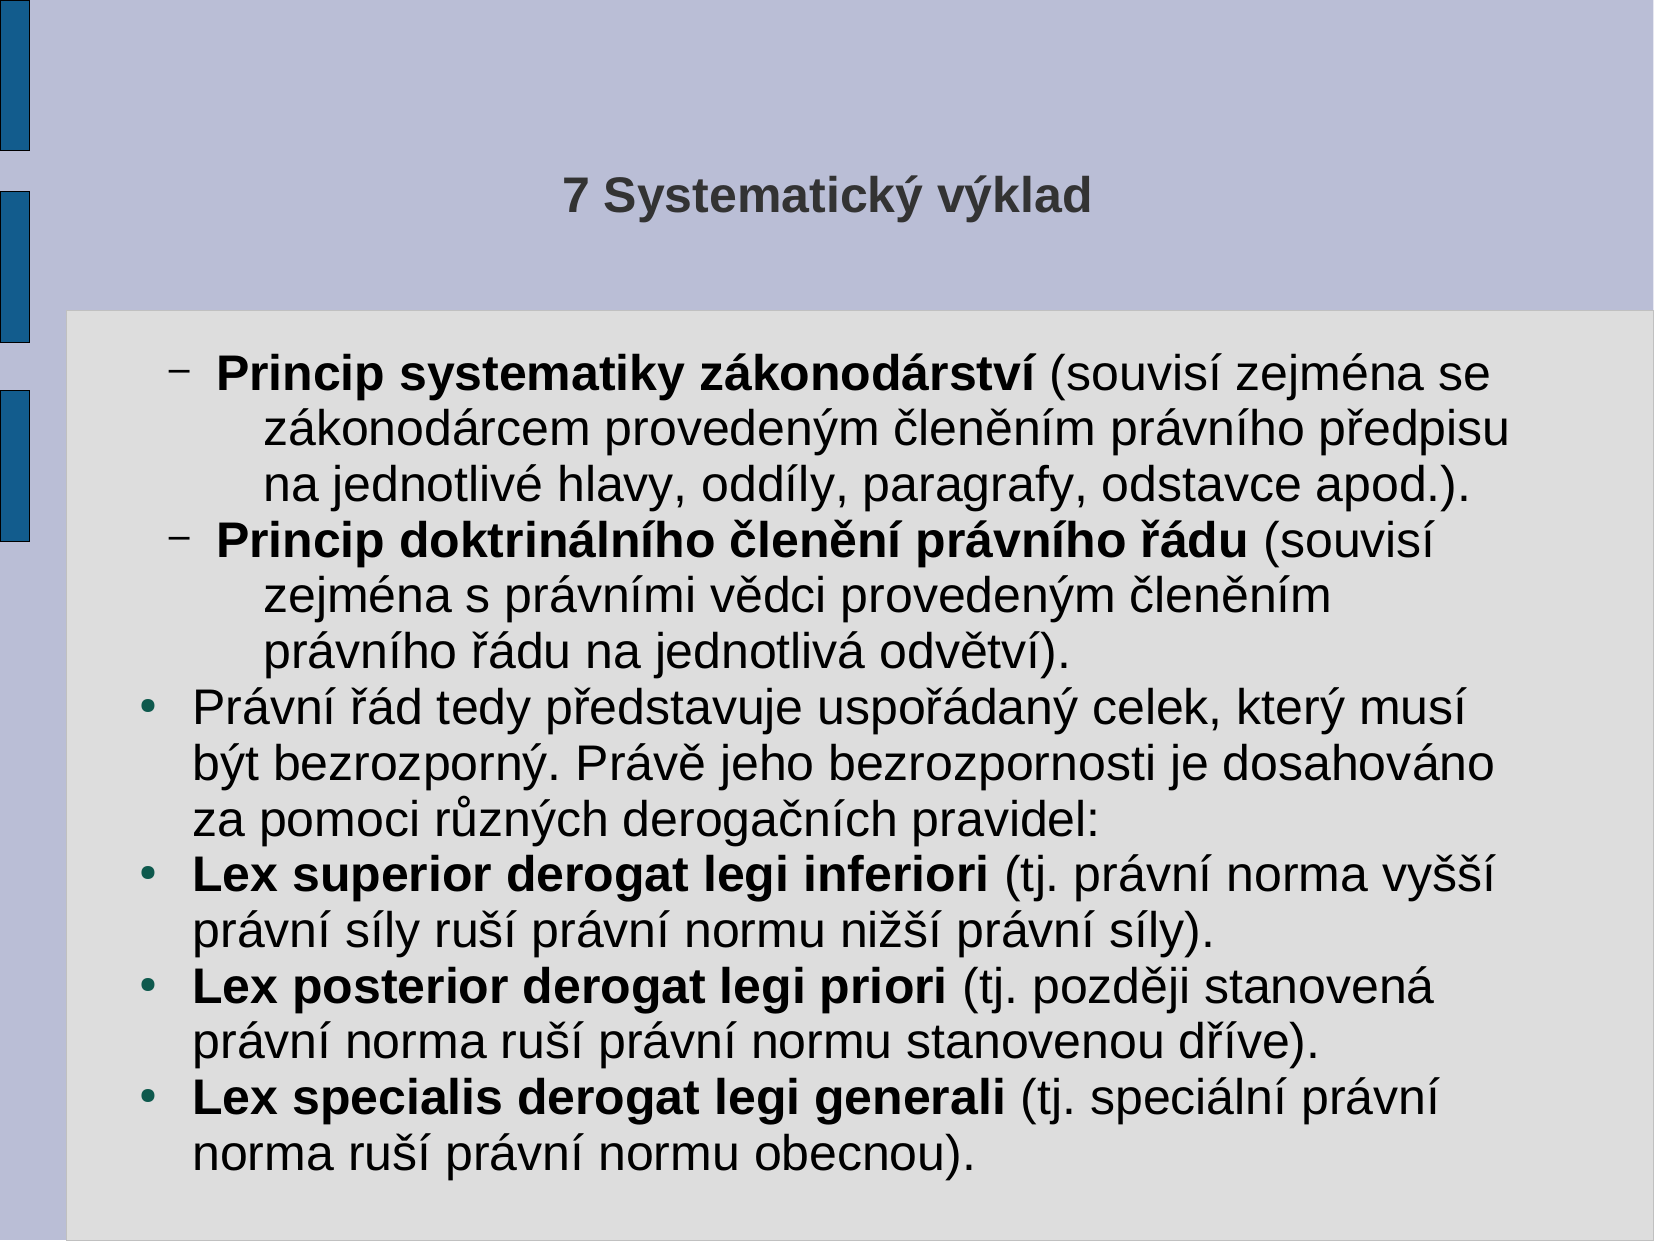

# 7 Systematický výklad
Princip systematiky zákonodárství (souvisí zejména se zákonodárcem provedeným členěním právního předpisu na jednotlivé hlavy, oddíly, paragrafy, odstavce apod.).
Princip doktrinálního členění právního řádu (souvisí zejména s právními vědci provedeným členěním právního řádu na jednotlivá odvětví).
Právní řád tedy představuje uspořádaný celek, který musí být bezrozporný. Právě jeho bezrozpornosti je dosahováno za pomoci různých derogačních pravidel:
Lex superior derogat legi inferiori (tj. právní norma vyšší právní síly ruší právní normu nižší právní síly).
Lex posterior derogat legi priori (tj. později stanovená právní norma ruší právní normu stanovenou dříve).
Lex specialis derogat legi generali (tj. speciální právní norma ruší právní normu obecnou).